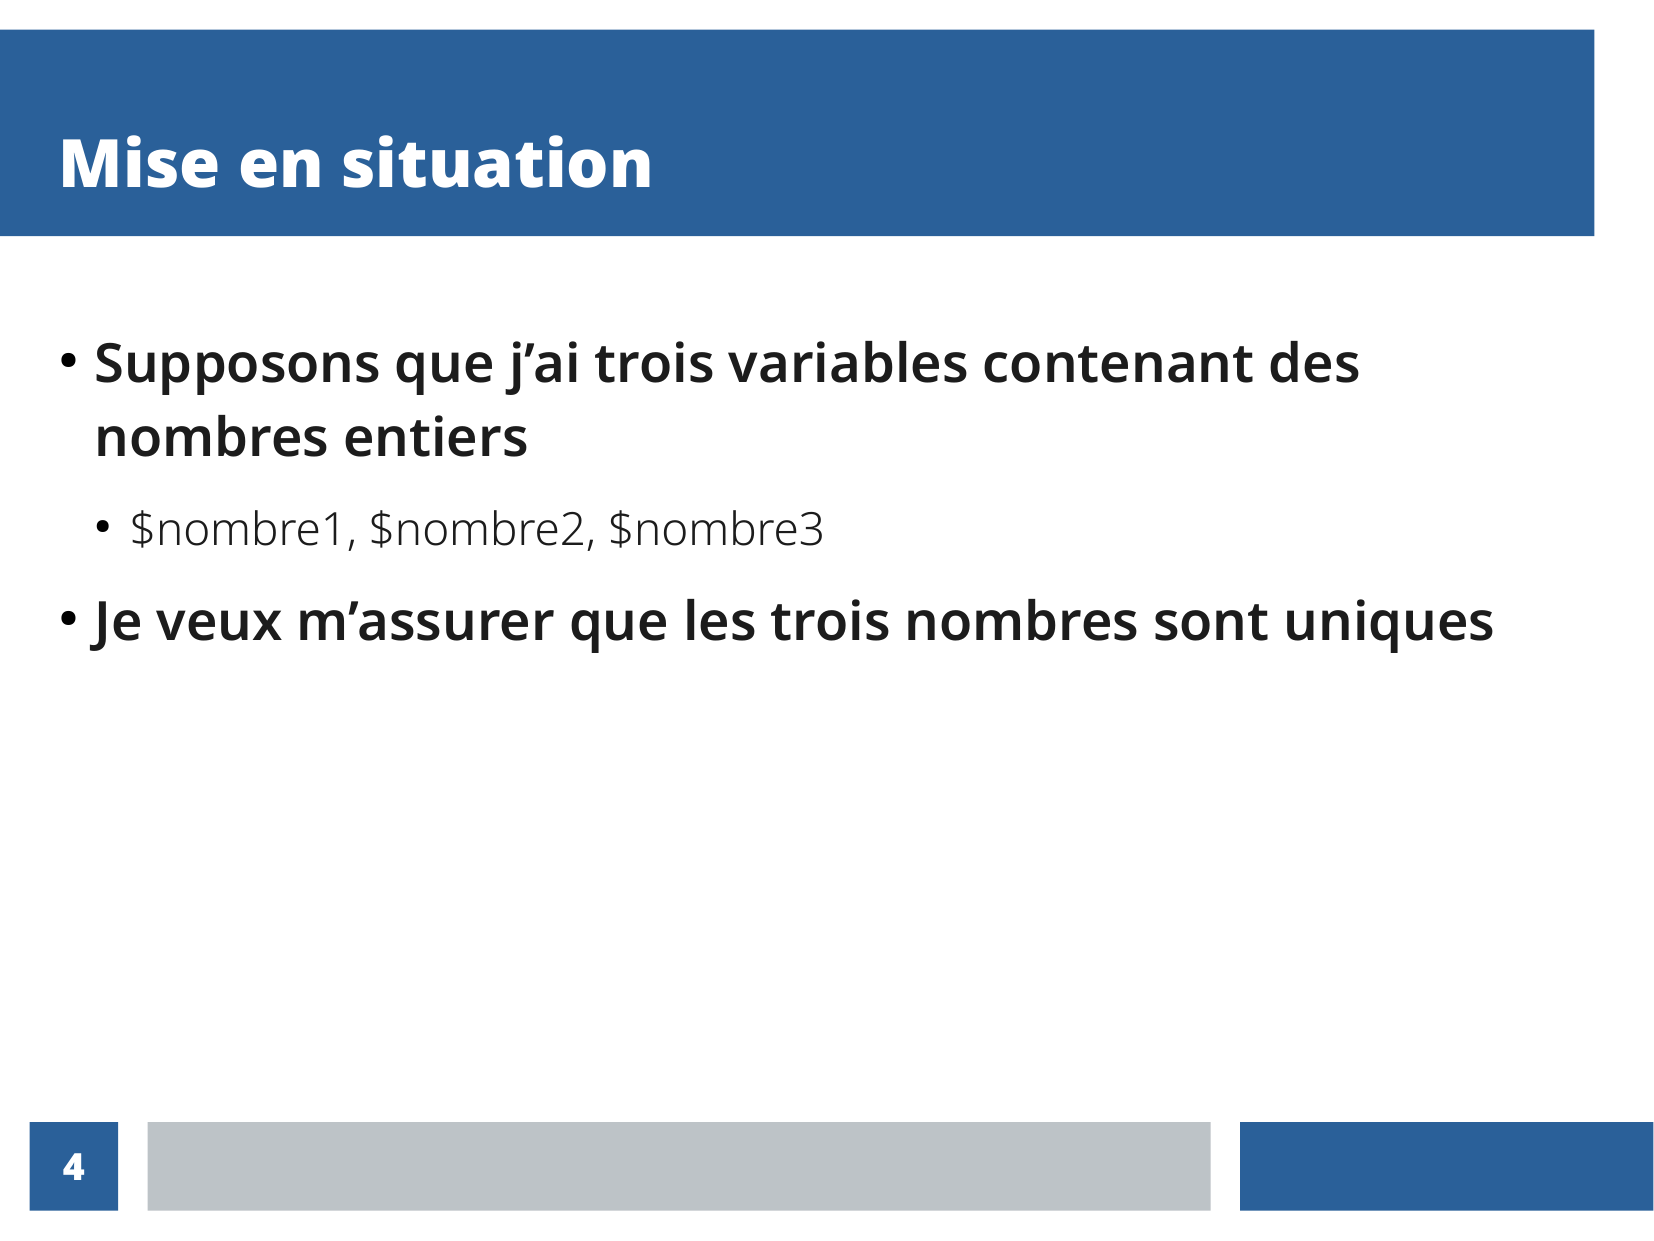

# Mise en situation
Supposons que j’ai trois variables contenant des nombres entiers
$nombre1, $nombre2, $nombre3
Je veux m’assurer que les trois nombres sont uniques
4